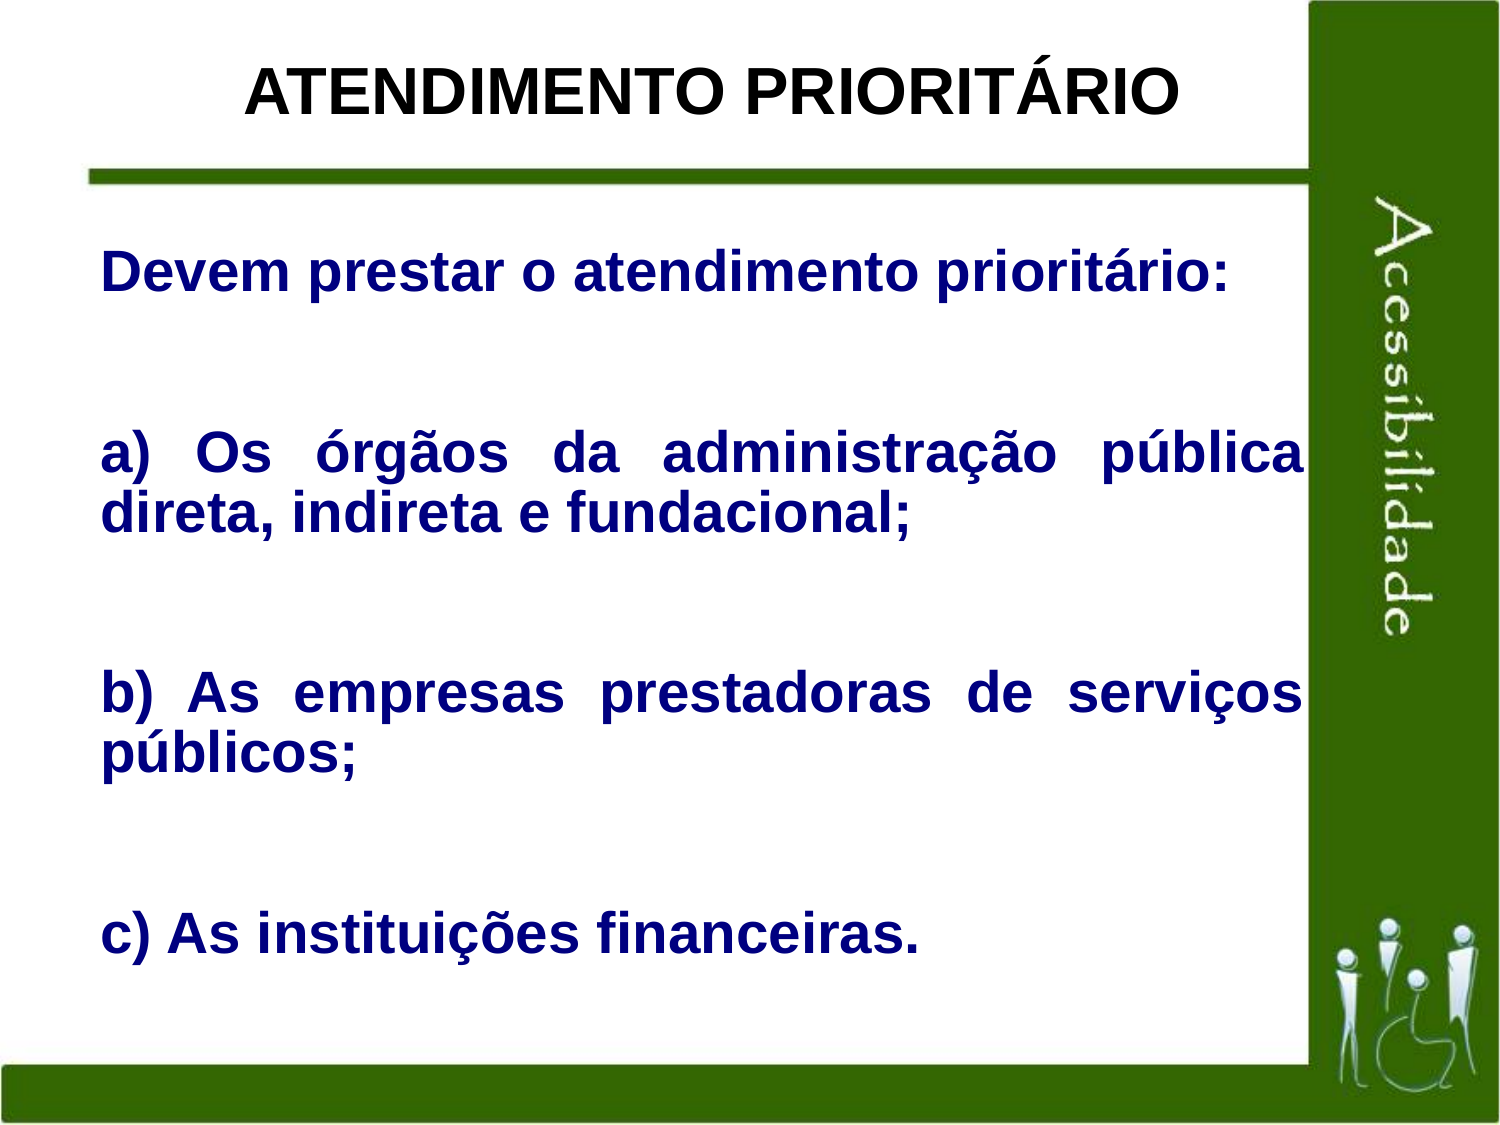

# ATENDIMENTO PRIORITÁRIO
Devem prestar o atendimento prioritário:
a) Os órgãos da administração pública direta, indireta e fundacional;
b) As empresas prestadoras de serviços públicos;
c) As instituições financeiras.